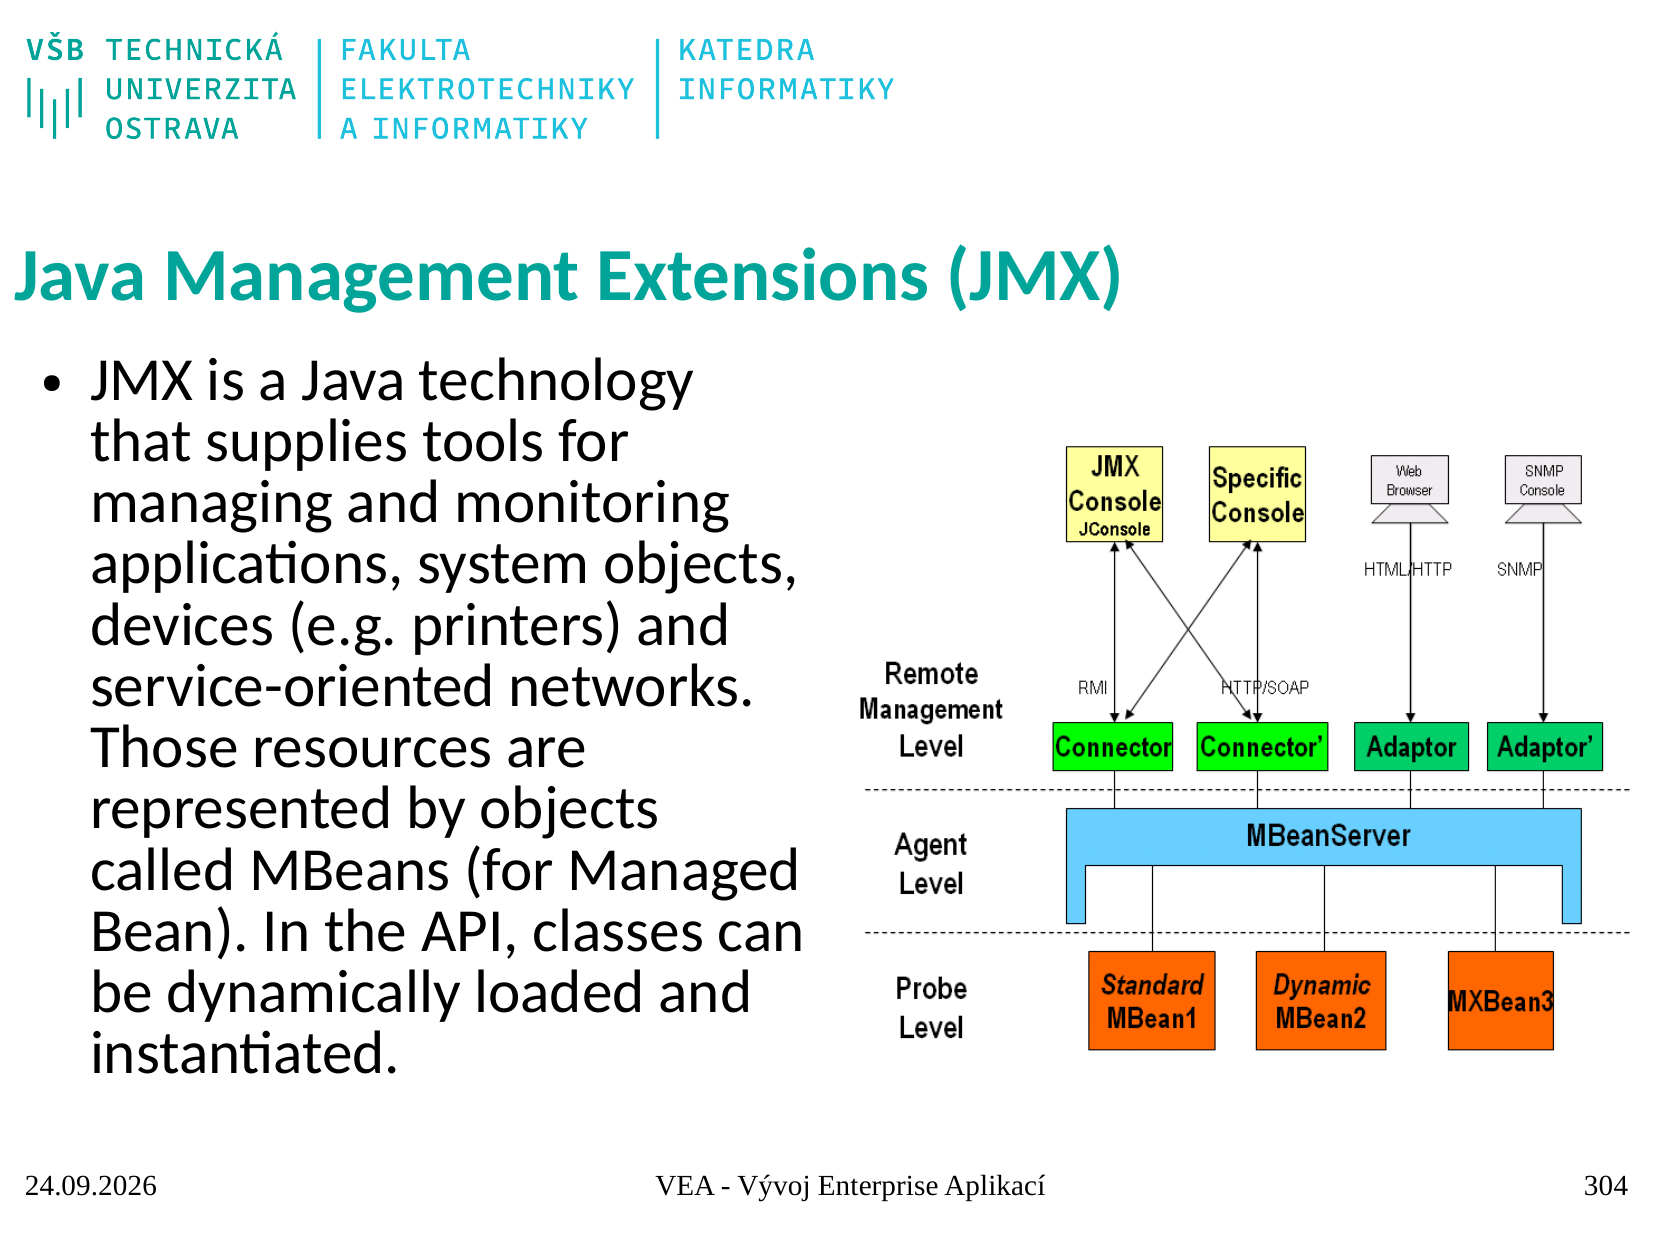

Java Management Extensions (JMX)
# JMX is a Java technology that supplies tools for managing and monitoring applications, system objects, devices (e.g. printers) and service-oriented networks. Those resources are represented by objects called MBeans (for Managed Bean). In the API, classes can be dynamically loaded and instantiated.
VEA - Vývoj Enterprise Aplikací
304